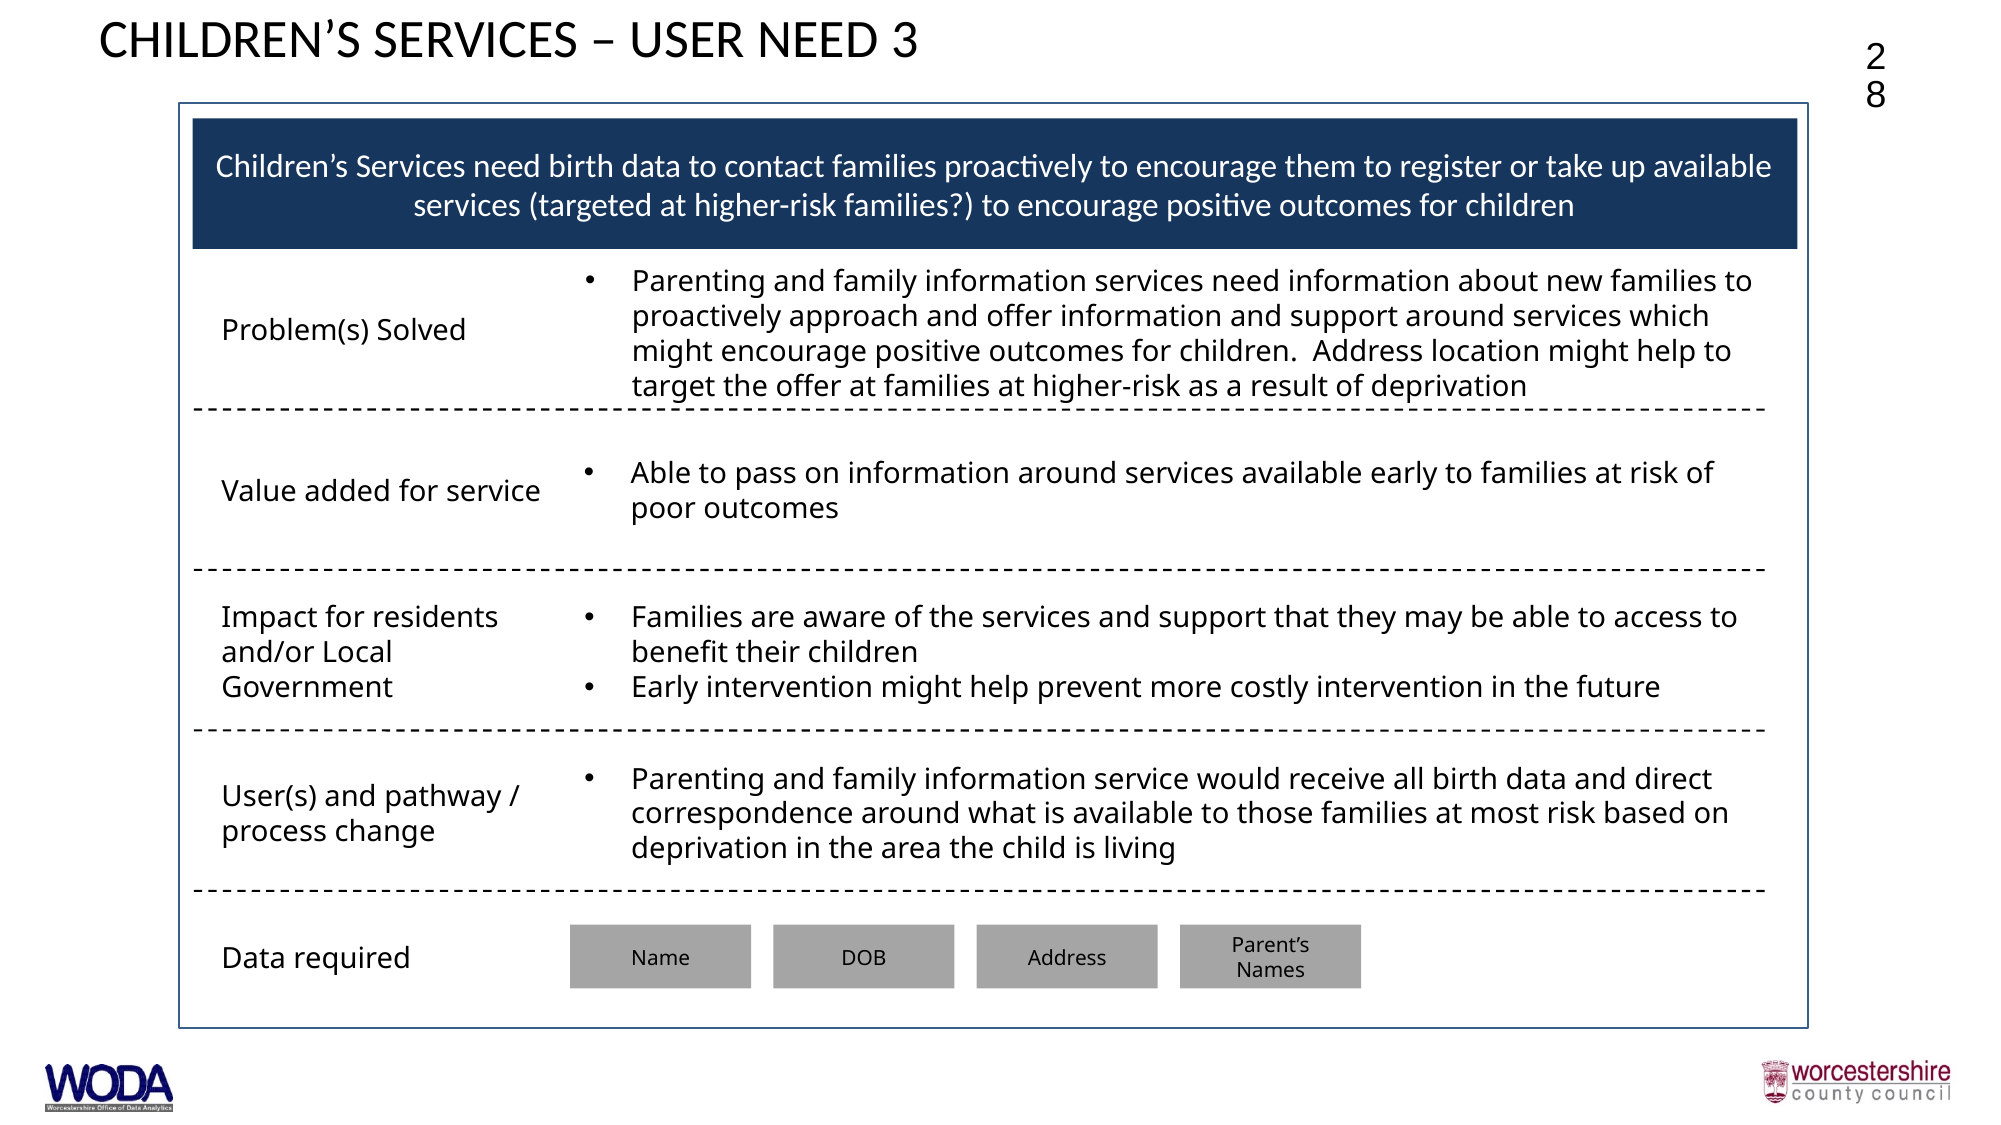

# CHILDREN’S SERVICES – USER NEED 3
Children’s Services need birth data to contact families proactively to encourage them to register or take up available services (targeted at higher-risk families?) to encourage positive outcomes for children
Problem(s) Solved
Able to pass on information around services available early to families at risk of poor outcomes
Value added for service
Impact for residents and/or Local Government
Families are aware of the services and support that they may be able to access to benefit their children
Early intervention might help prevent more costly intervention in the future
User(s) and pathway / process change
Parenting and family information service would receive all birth data and direct correspondence around what is available to those families at most risk based on deprivation in the area the child is living
Data required
Name
DOB
Address
Parent’s Names
Parenting and family information services need information about new families to proactively approach and offer information and support around services which might encourage positive outcomes for children. Address location might help to target the offer at families at higher-risk as a result of deprivation